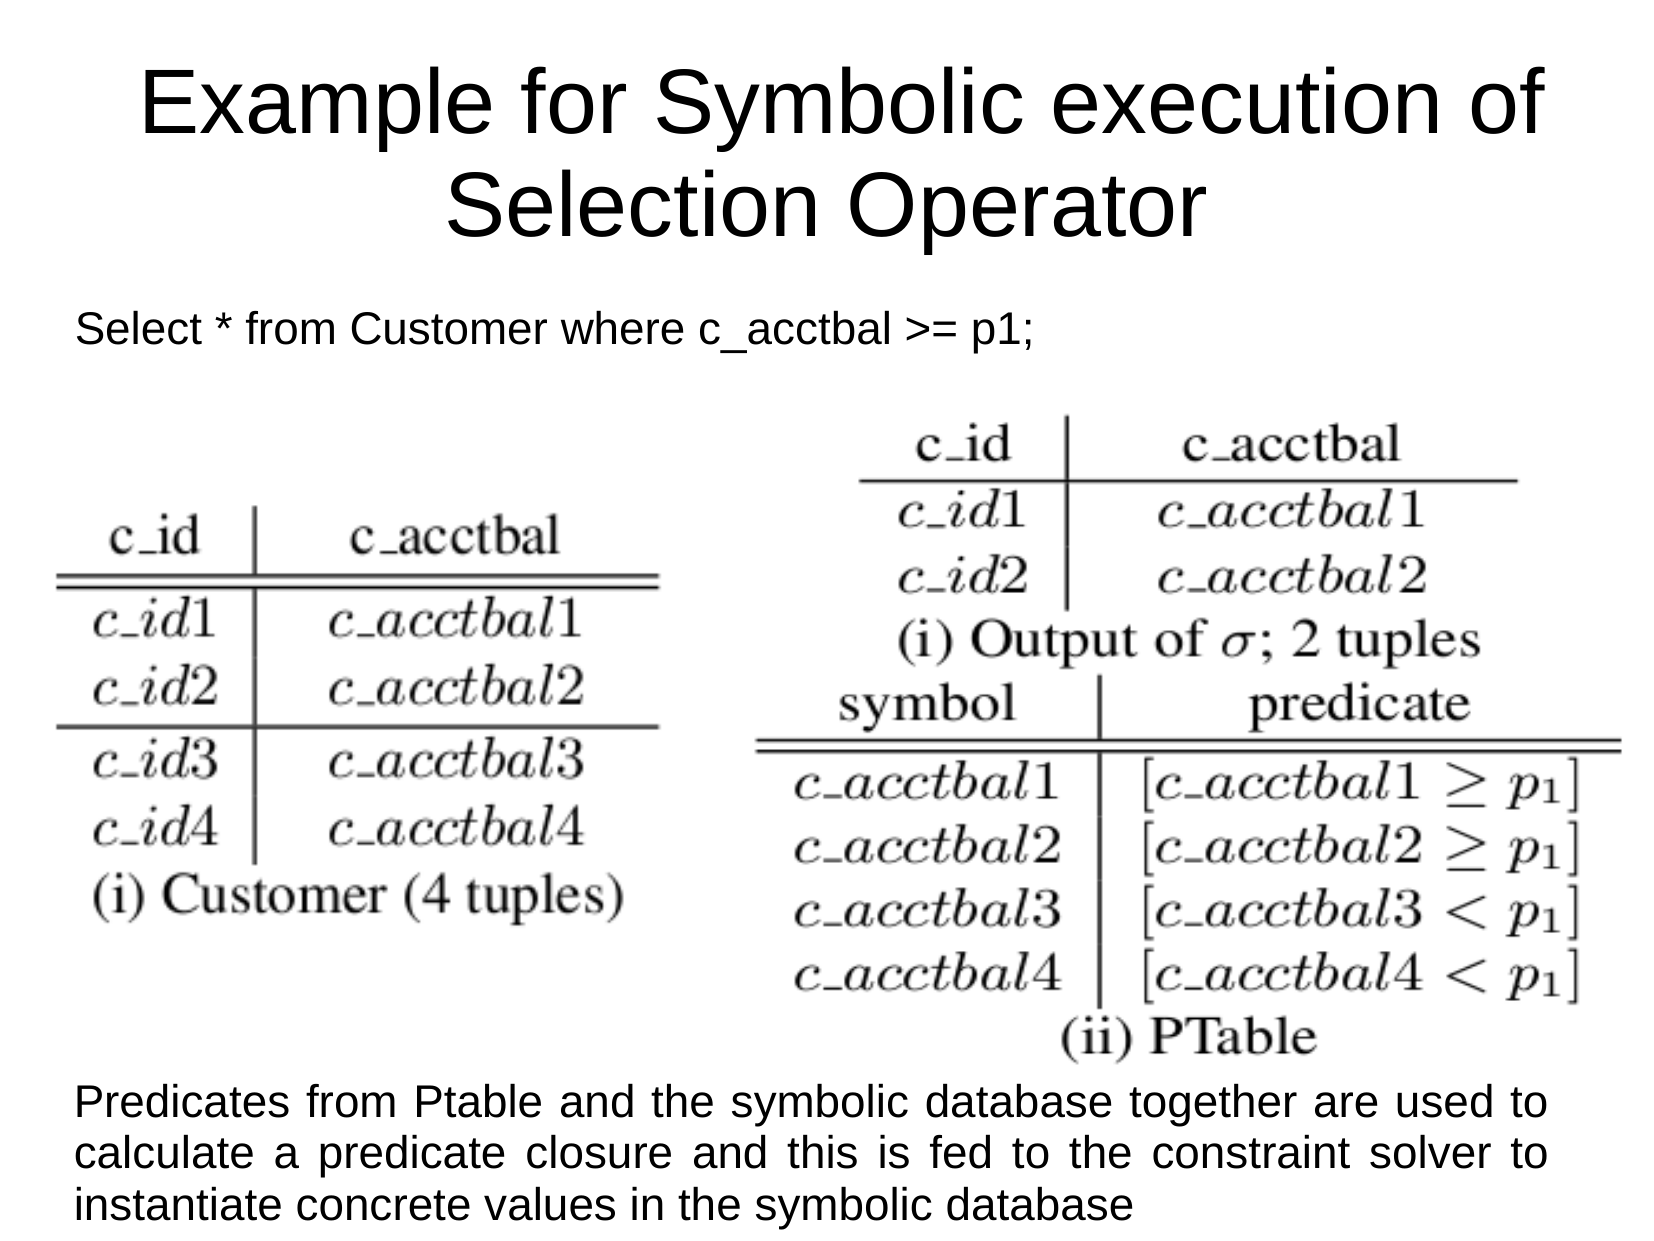

# Example for Symbolic execution of Selection Operator
 Select * from Customer where c_acctbal >= p1;
Predicates from Ptable and the symbolic database together are used to calculate a predicate closure and this is fed to the constraint solver to instantiate concrete values in the symbolic database